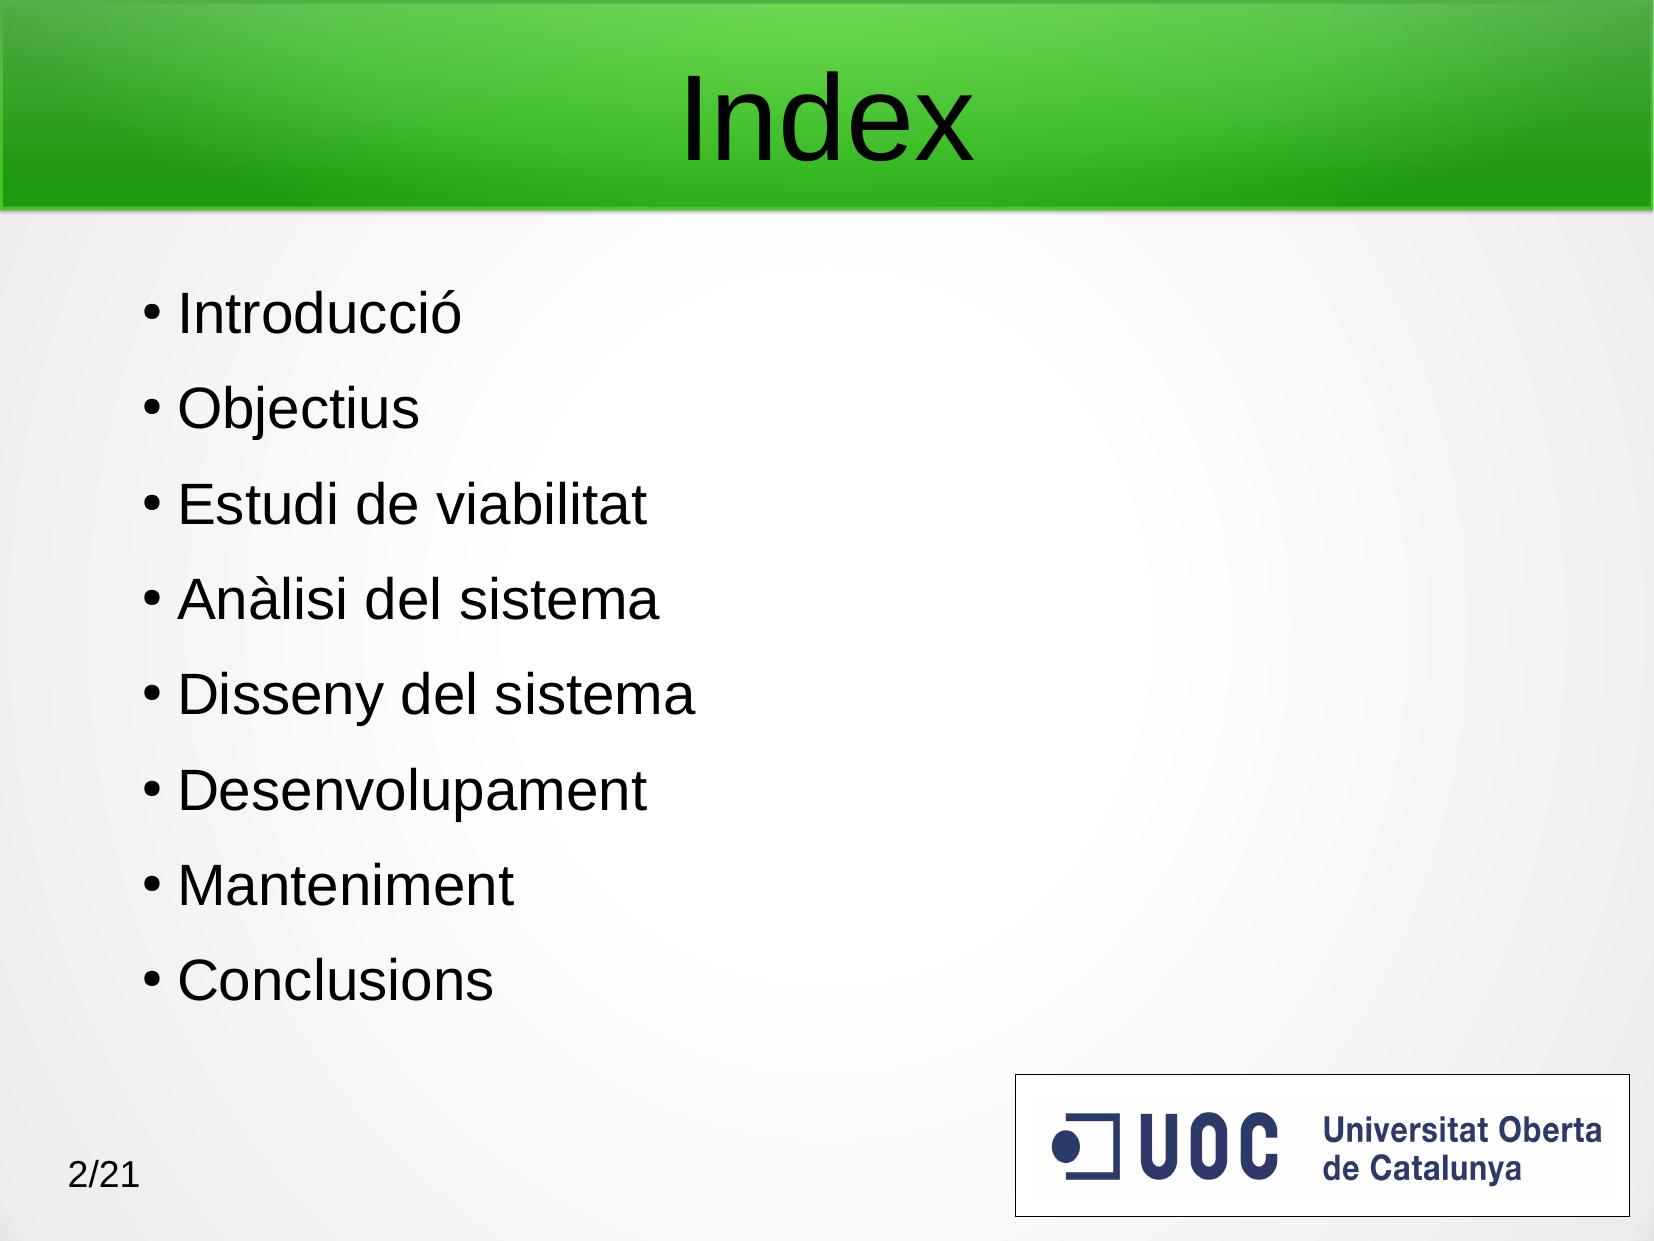

# Index
Introducció
Objectius
Estudi de viabilitat
Anàlisi del sistema
Disseny del sistema
Desenvolupament
Manteniment
Conclusions